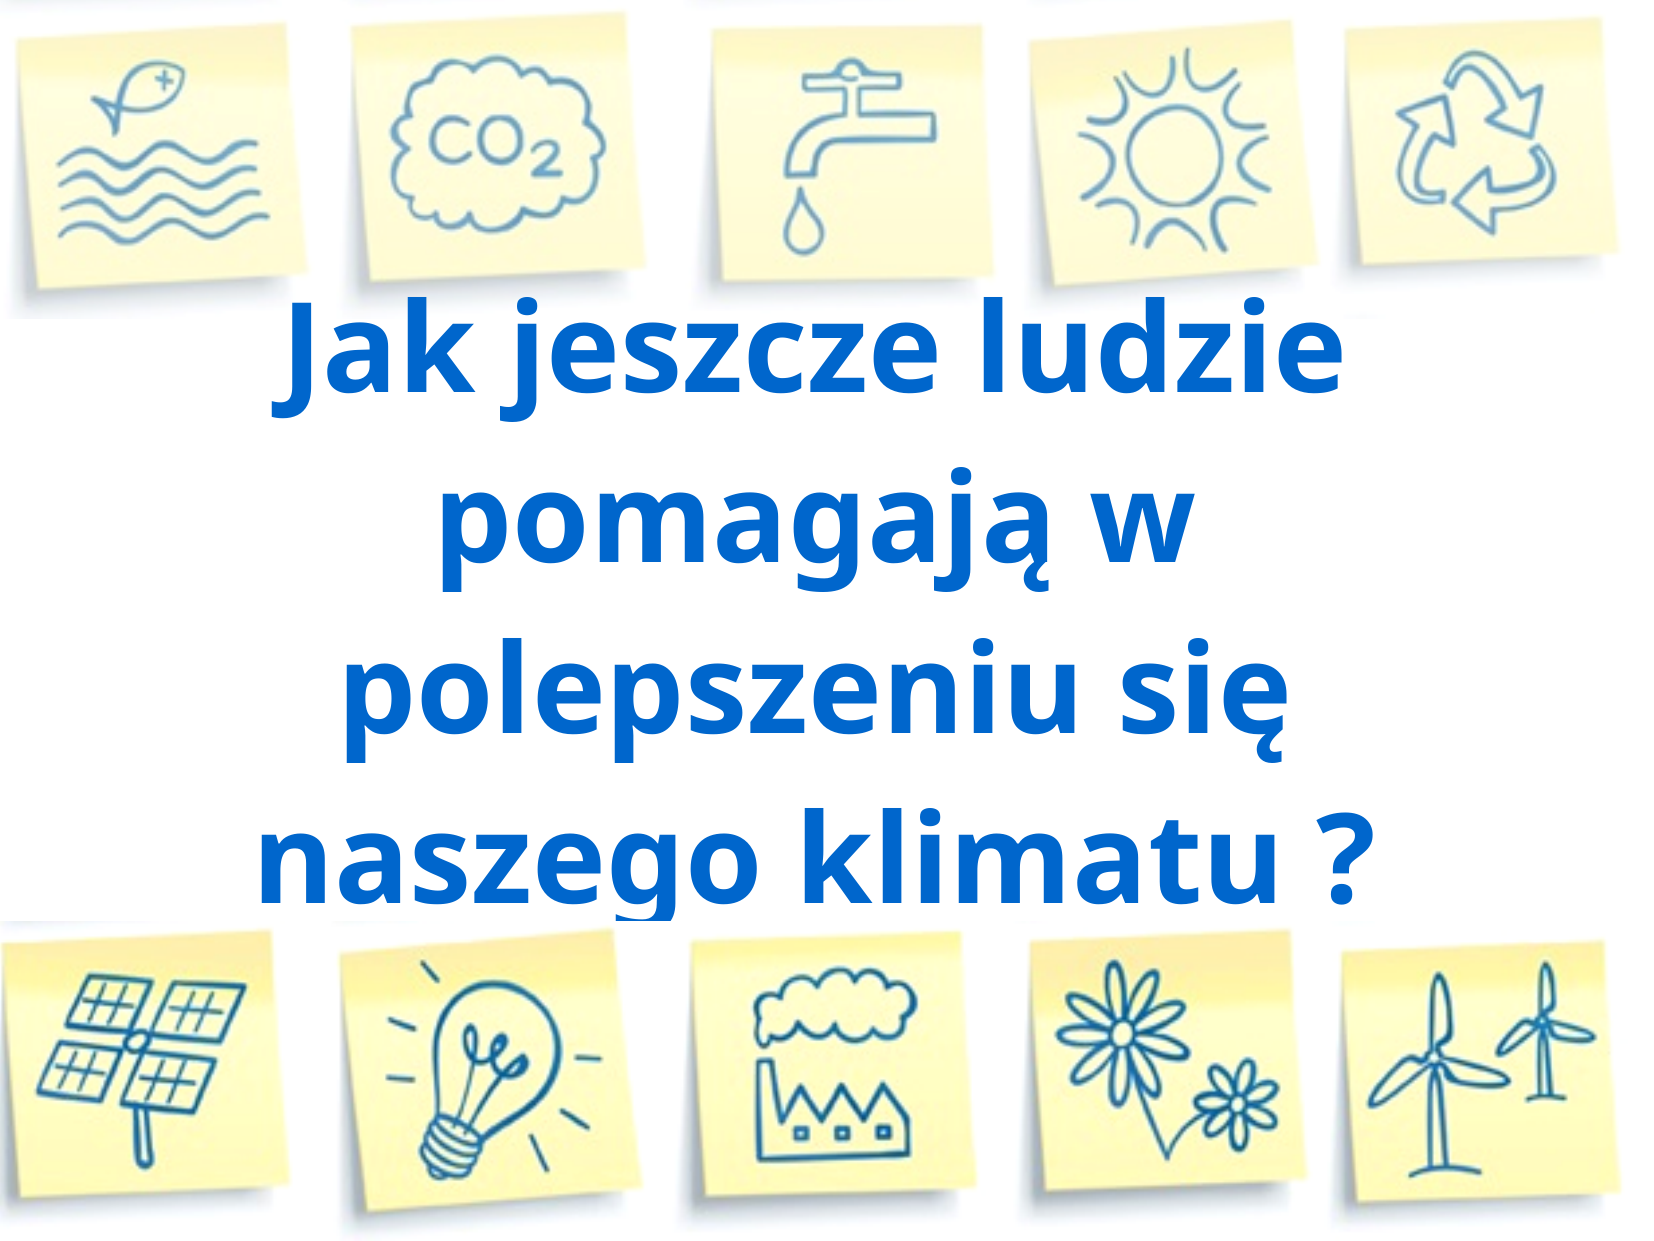

# Jak jeszcze ludzie pomagają w polepszeniu się naszego klimatu ?